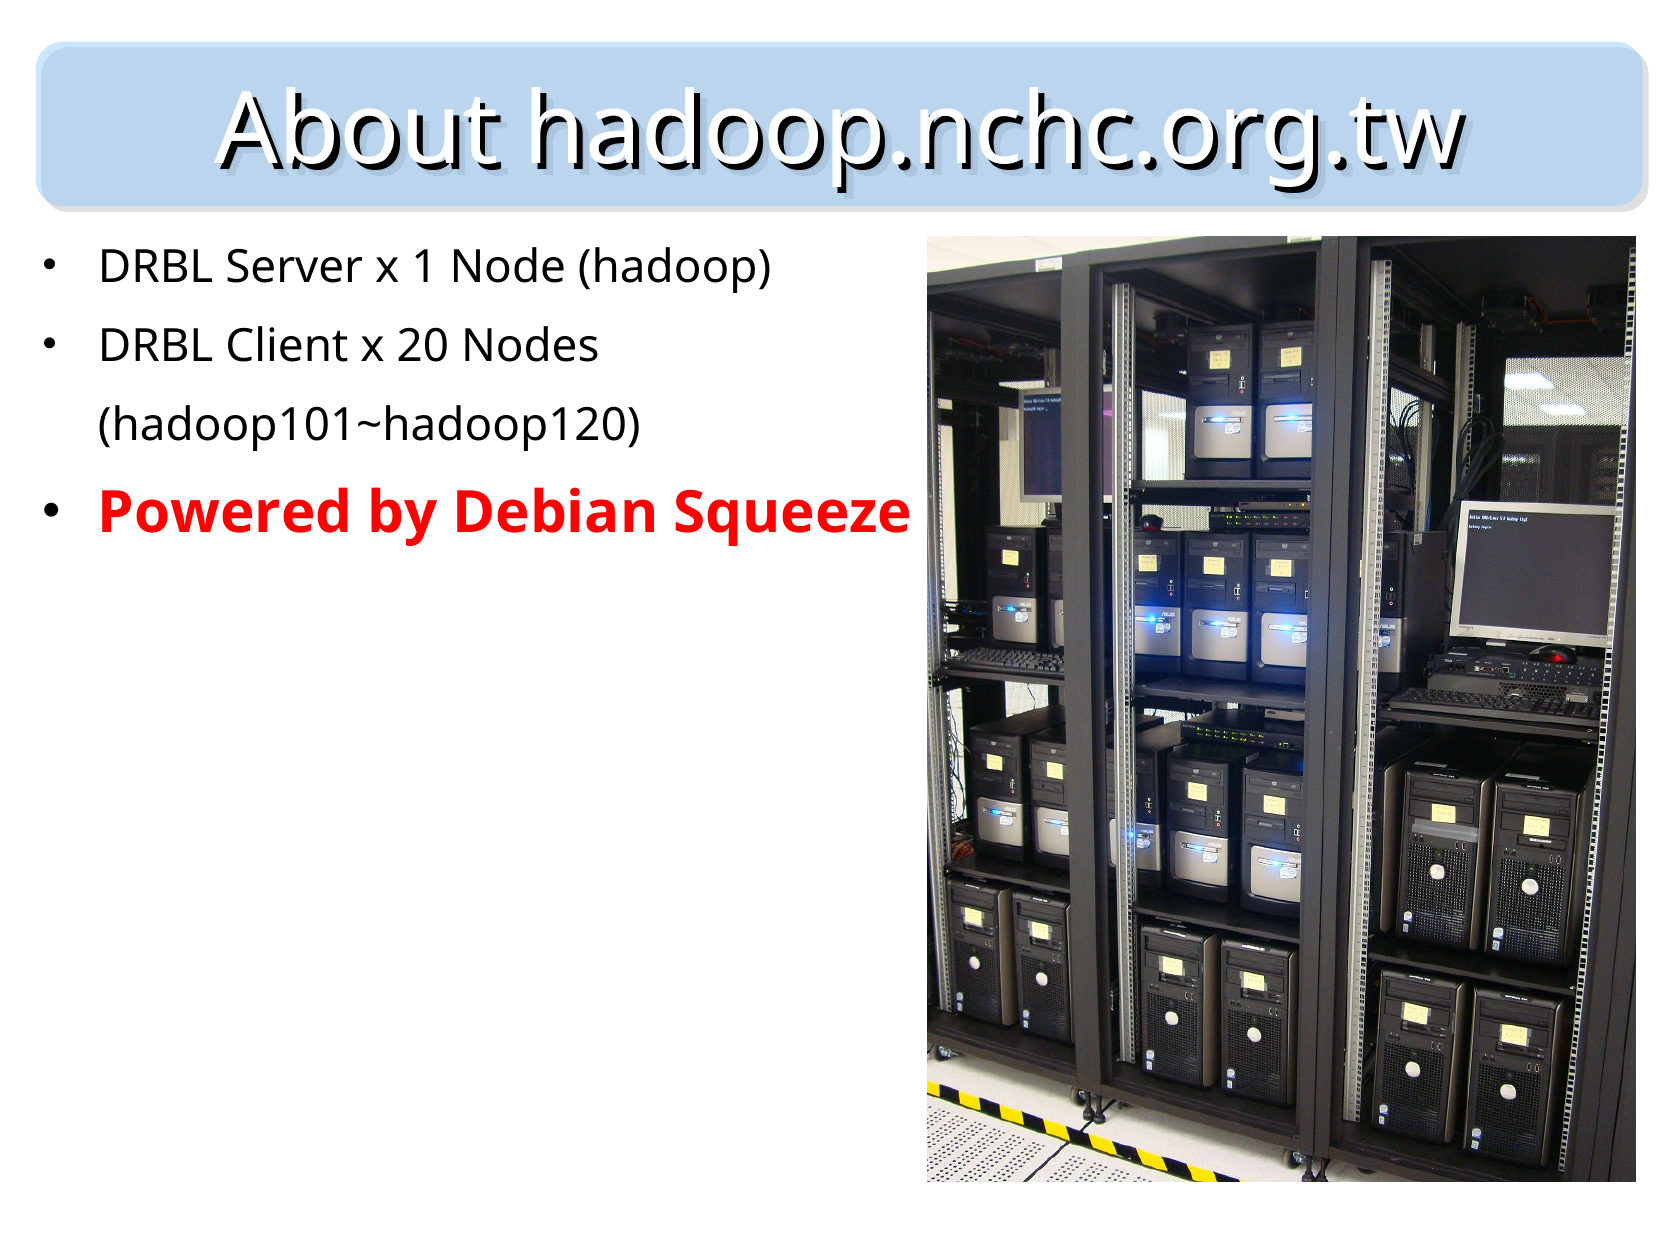

About hadoop.nchc.org.tw
# DRBL Server x 1 Node (hadoop)
DRBL Client x 20 Nodes
(hadoop101~hadoop120)
Powered by Debian Squeeze 6.0.4